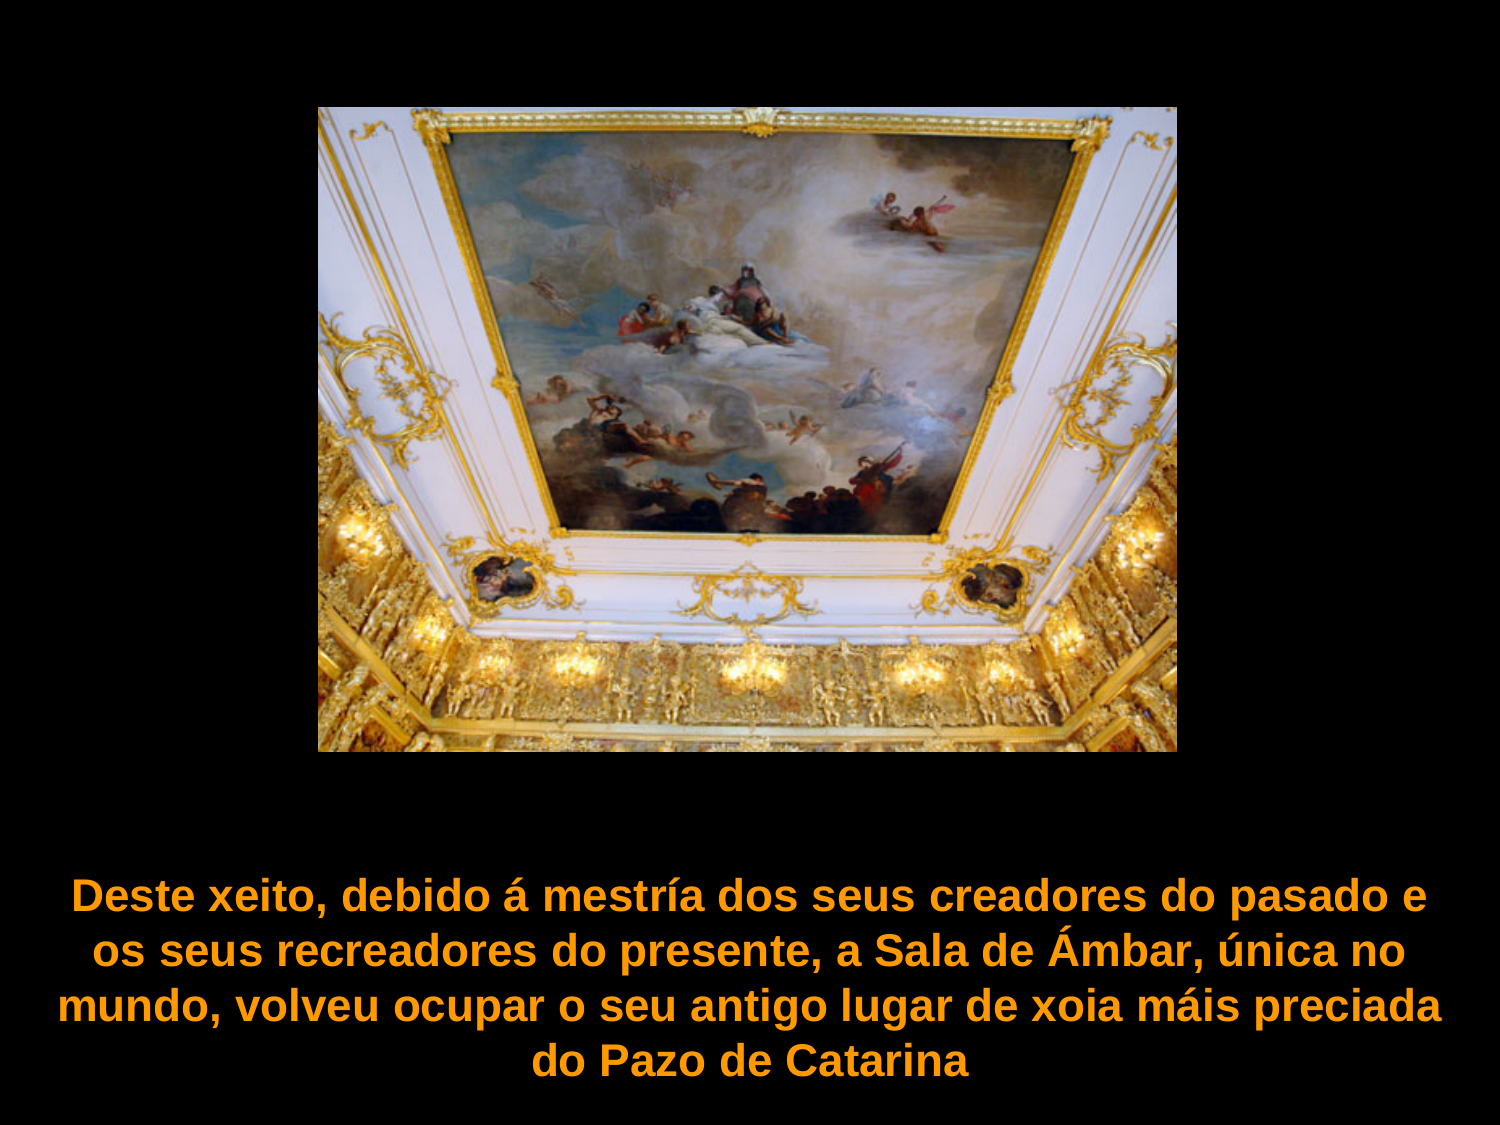

Deste xeito, debido á mestría dos seus creadores do pasado e os seus recreadores do presente, a Sala de Ámbar, única no mundo, volveu ocupar o seu antigo lugar de xoia máis preciada do Pazo de Catarina